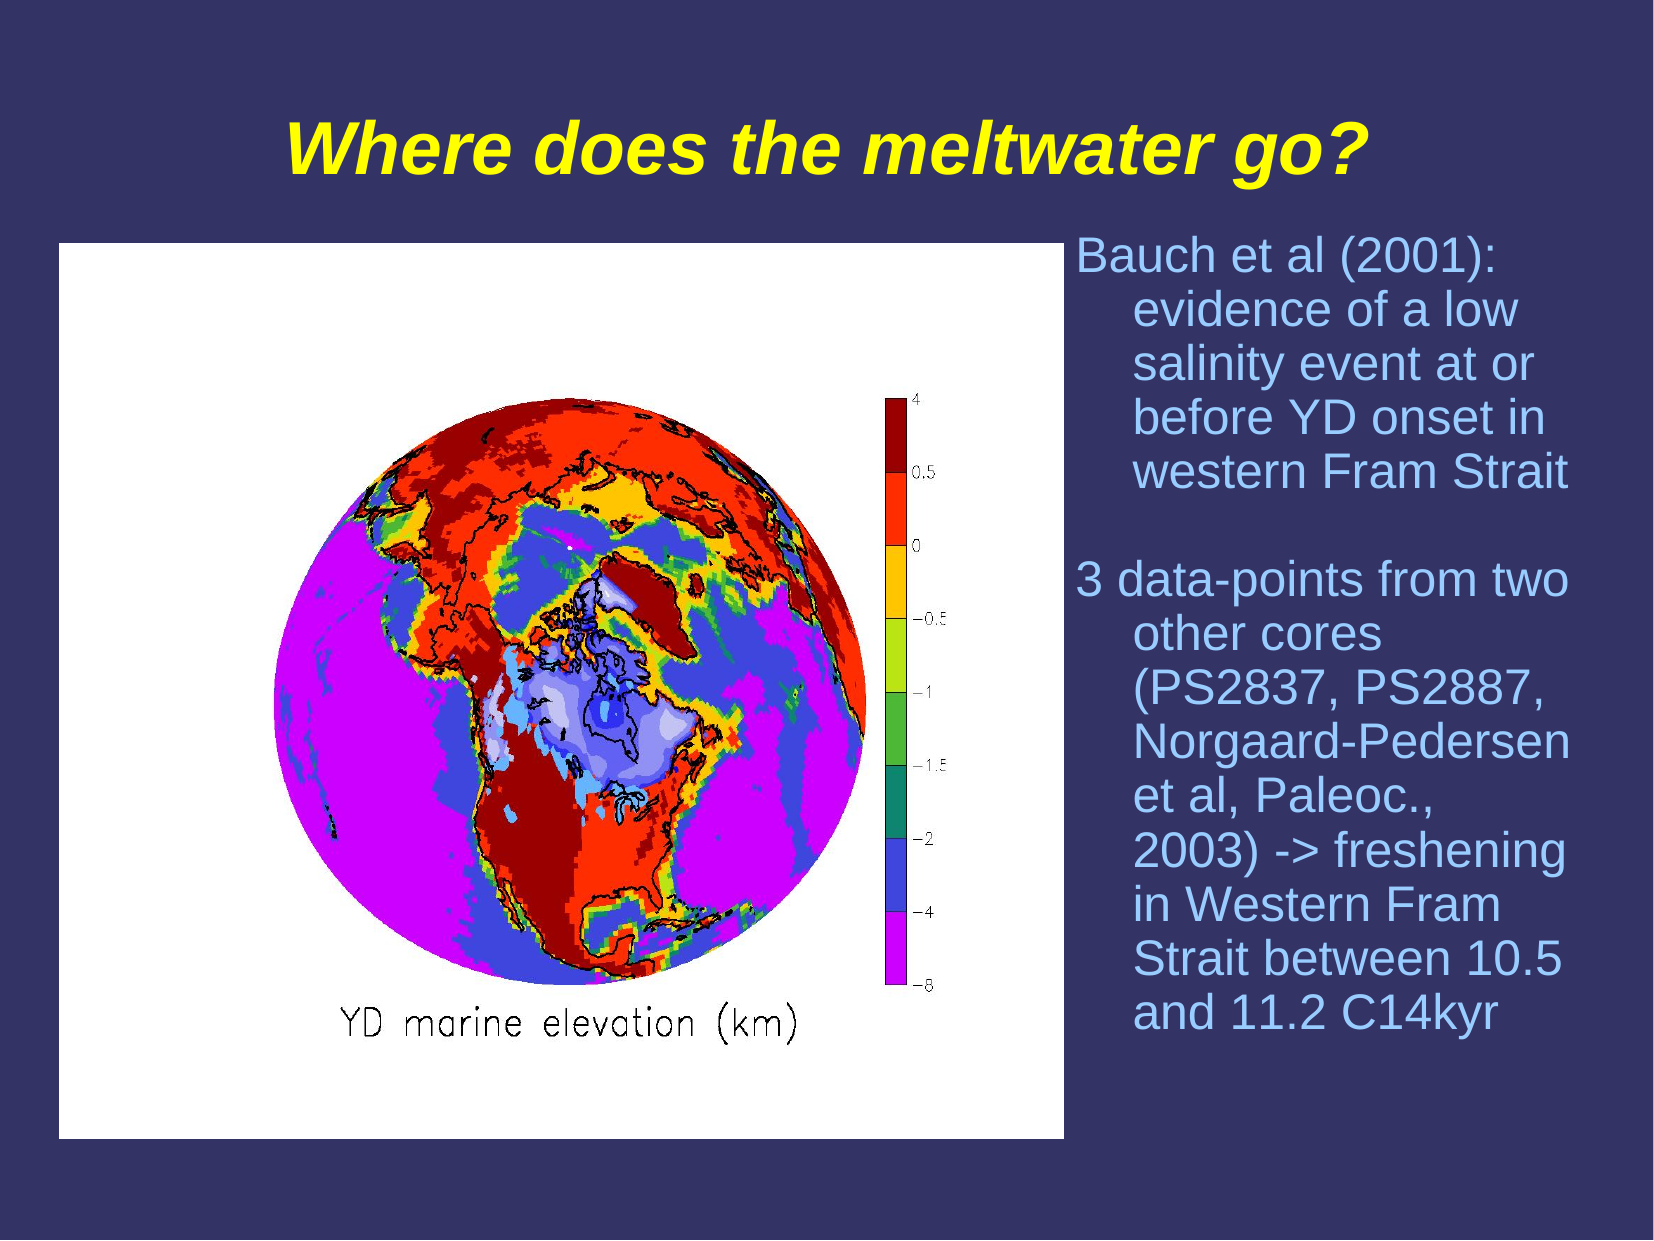

# Where does the meltwater go?
Bauch et al (2001): evidence of a low salinity event at or before YD onset in western Fram Strait
3 data-points from two other cores (PS2837, PS2887, Norgaard-Pedersen et al, Paleoc., 2003) -> freshening in Western Fram Strait between 10.5 and 11.2 C14kyr